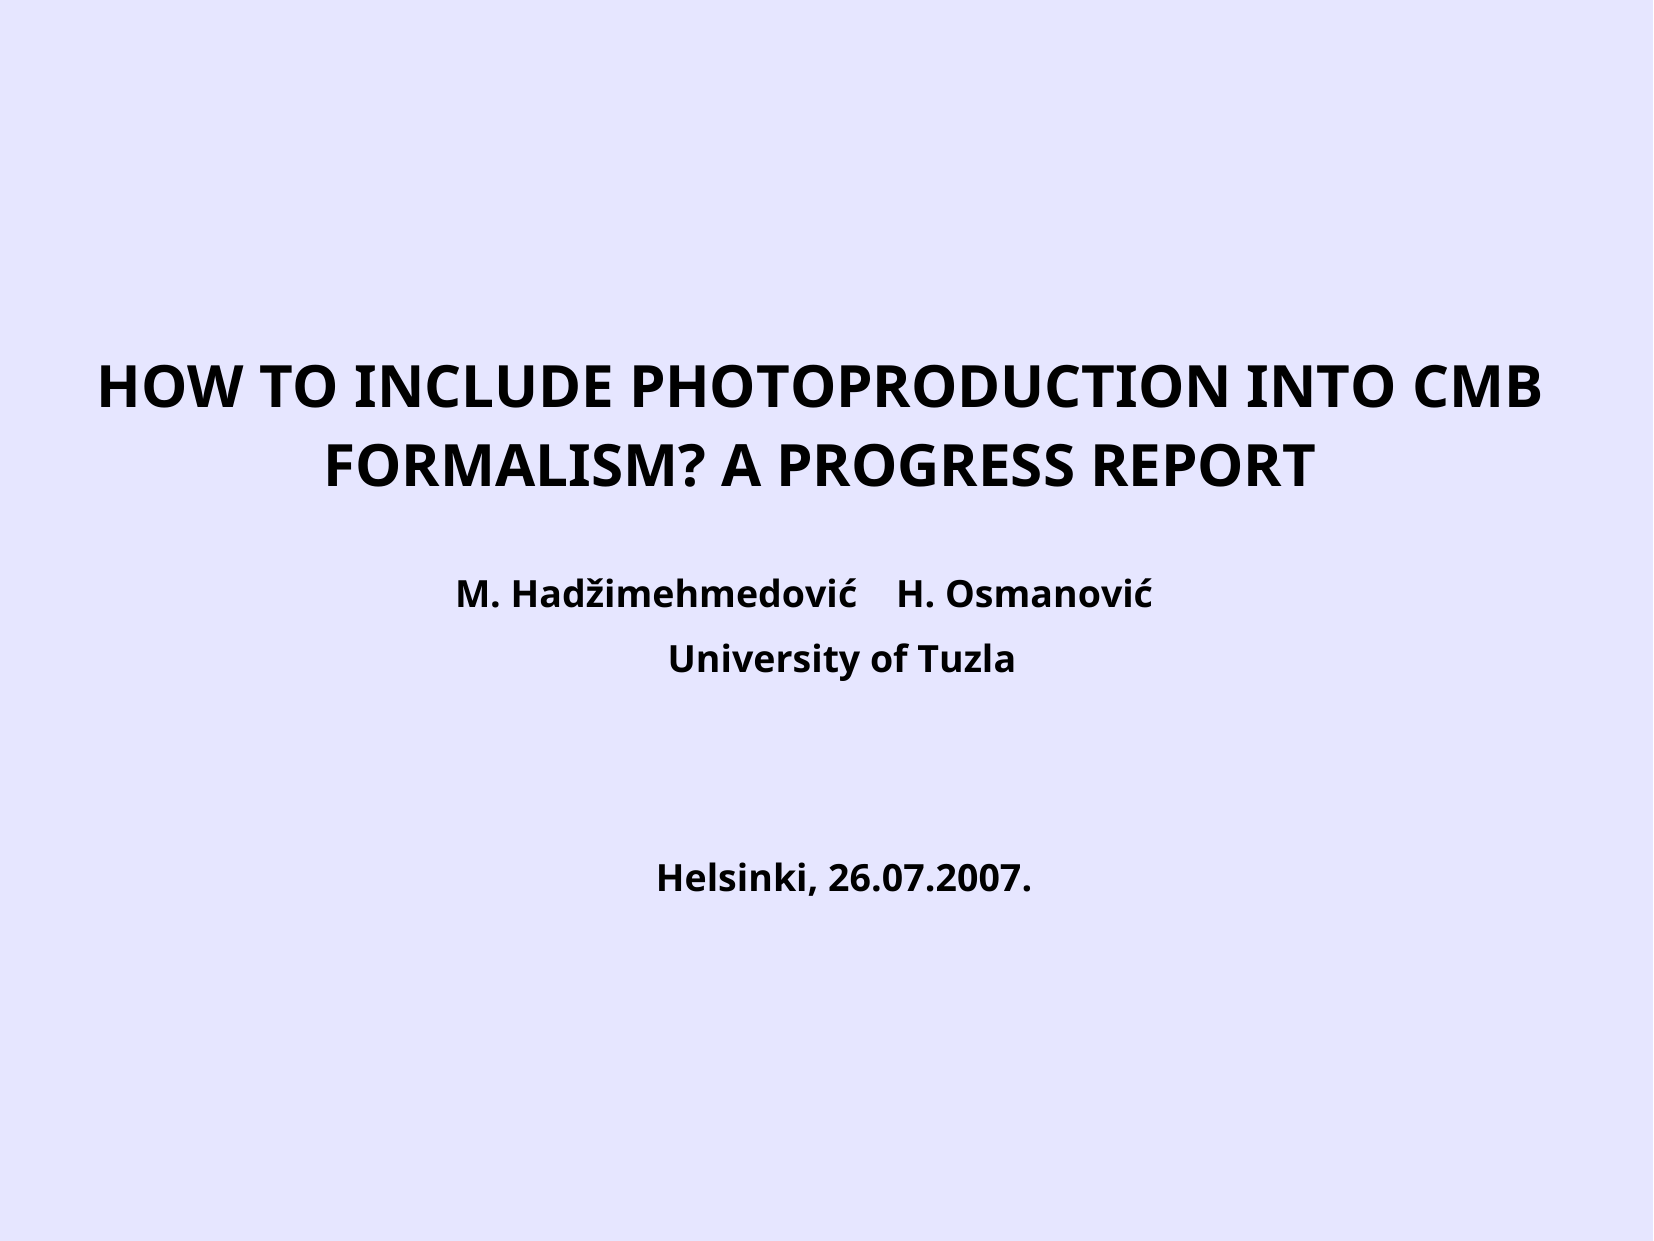

HOW TO INCLUDE PHOTOPRODUCTION INTO CMB FORMALISM? A PROGRESS REPORT
M. Hadžimehmedović H. Osmanović
University of Tuzla
Helsinki, 26.07.2007.